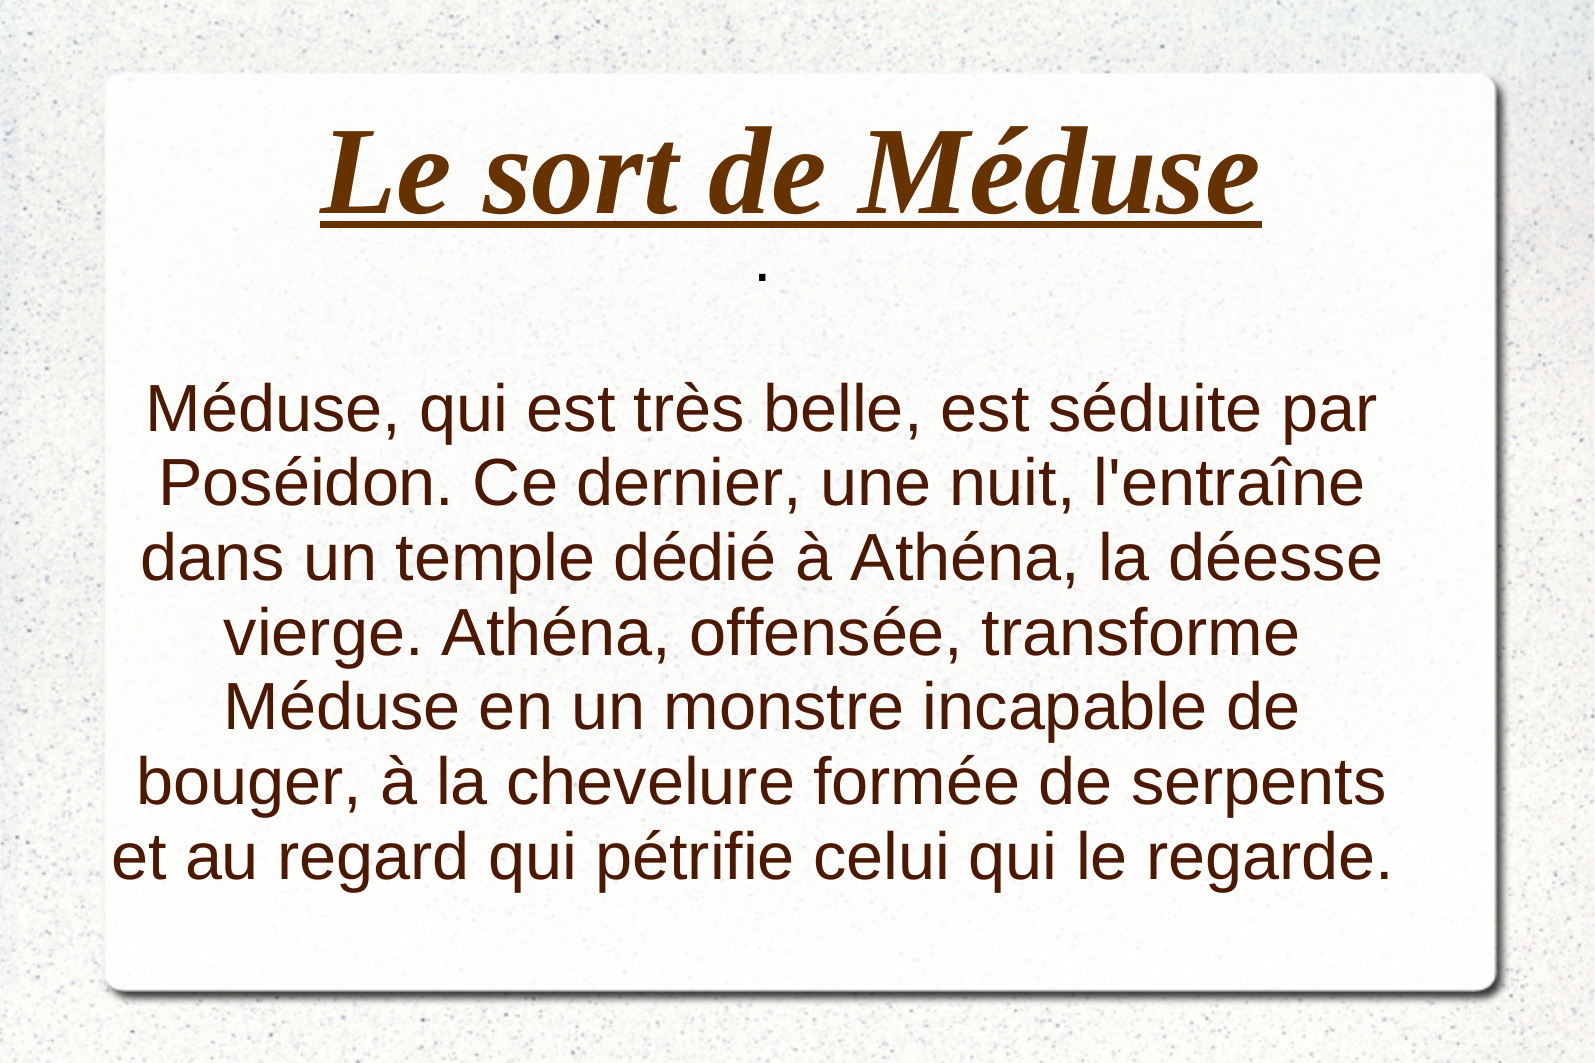

# Le sort de Méduse
.
Méduse, qui est très belle, est séduite par Poséidon. Ce dernier, une nuit, l'entraîne dans un temple dédié à Athéna, la déesse vierge. Athéna, offensée, transforme Méduse en un monstre incapable de bouger, à la chevelure formée de serpents et au regard qui pétrifie celui qui le regarde.